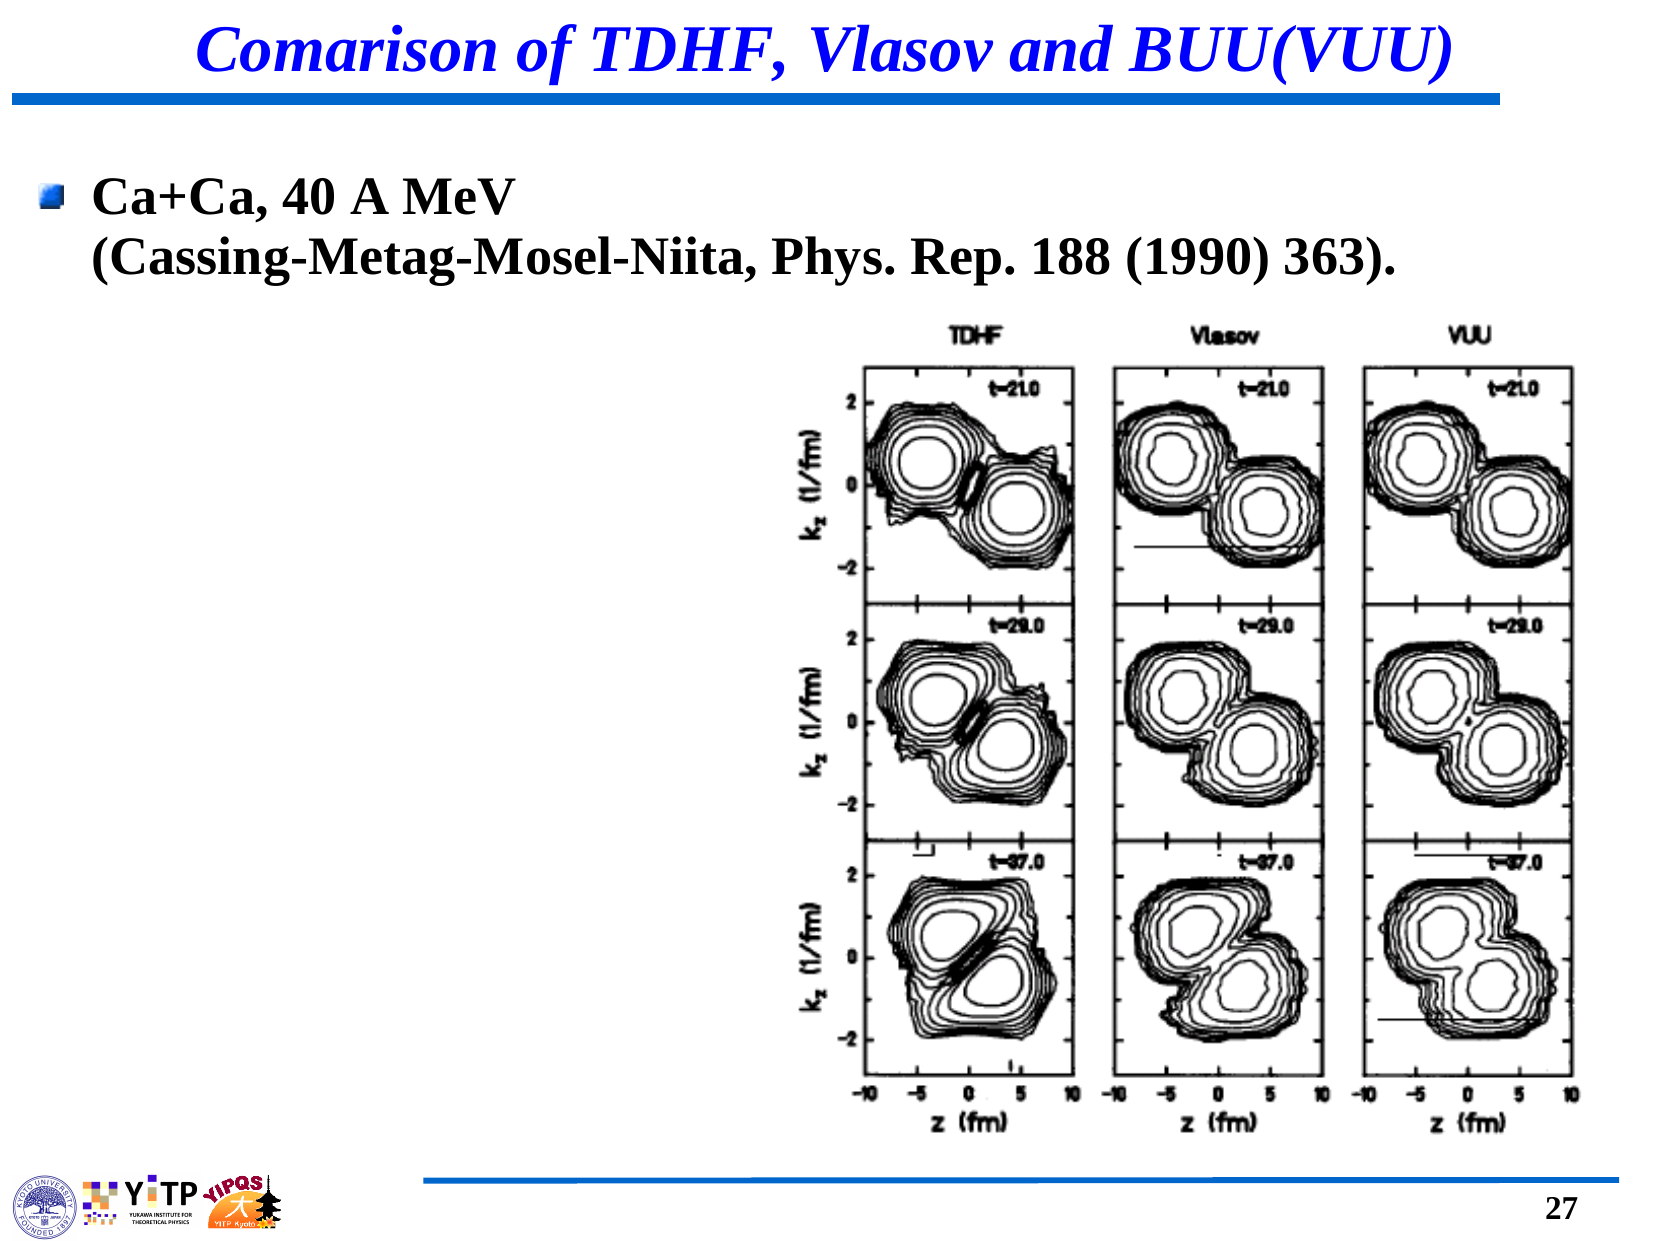

# Comarison of TDHF, Vlasov and BUU(VUU)
Ca+Ca, 40 A MeV
(Cassing-Metag-Mosel-Niita, Phys. Rep. 188 (1990) 363).